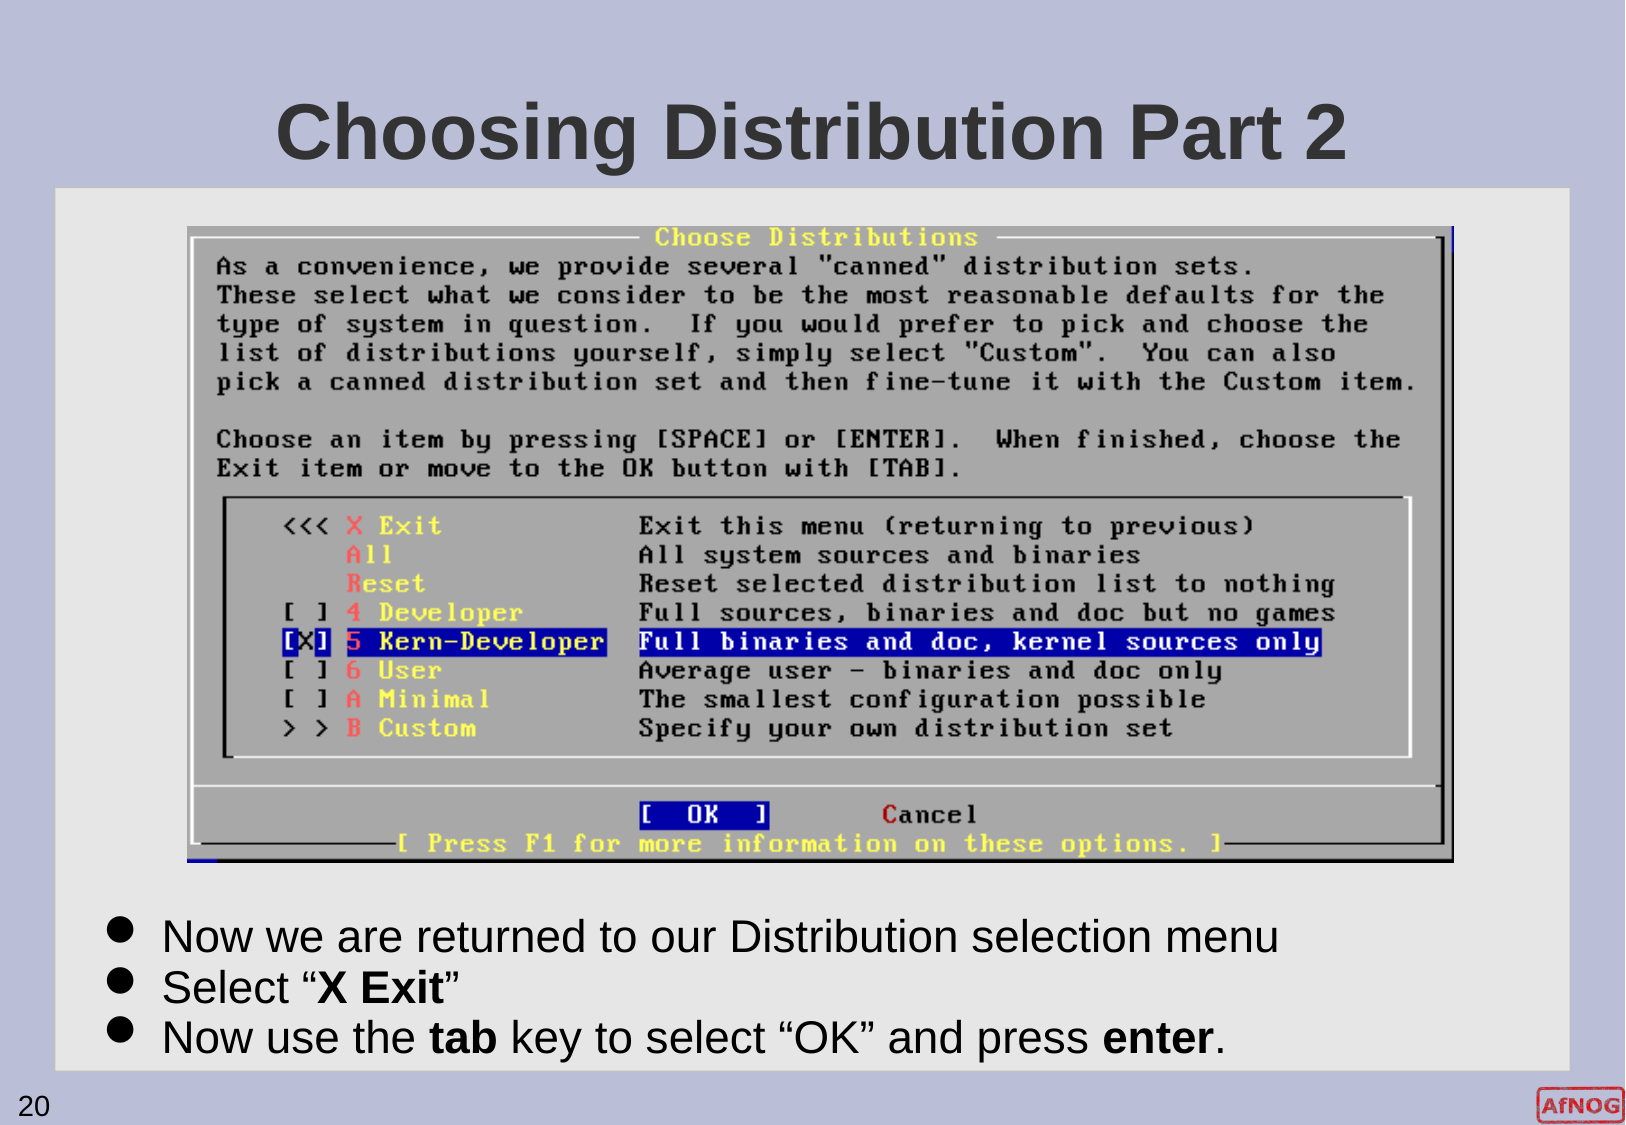

Choosing Distribution Part 2
 Now we are returned to our Distribution selection menu
 Select “X Exit”
 Now use the tab key to select “OK” and press enter.